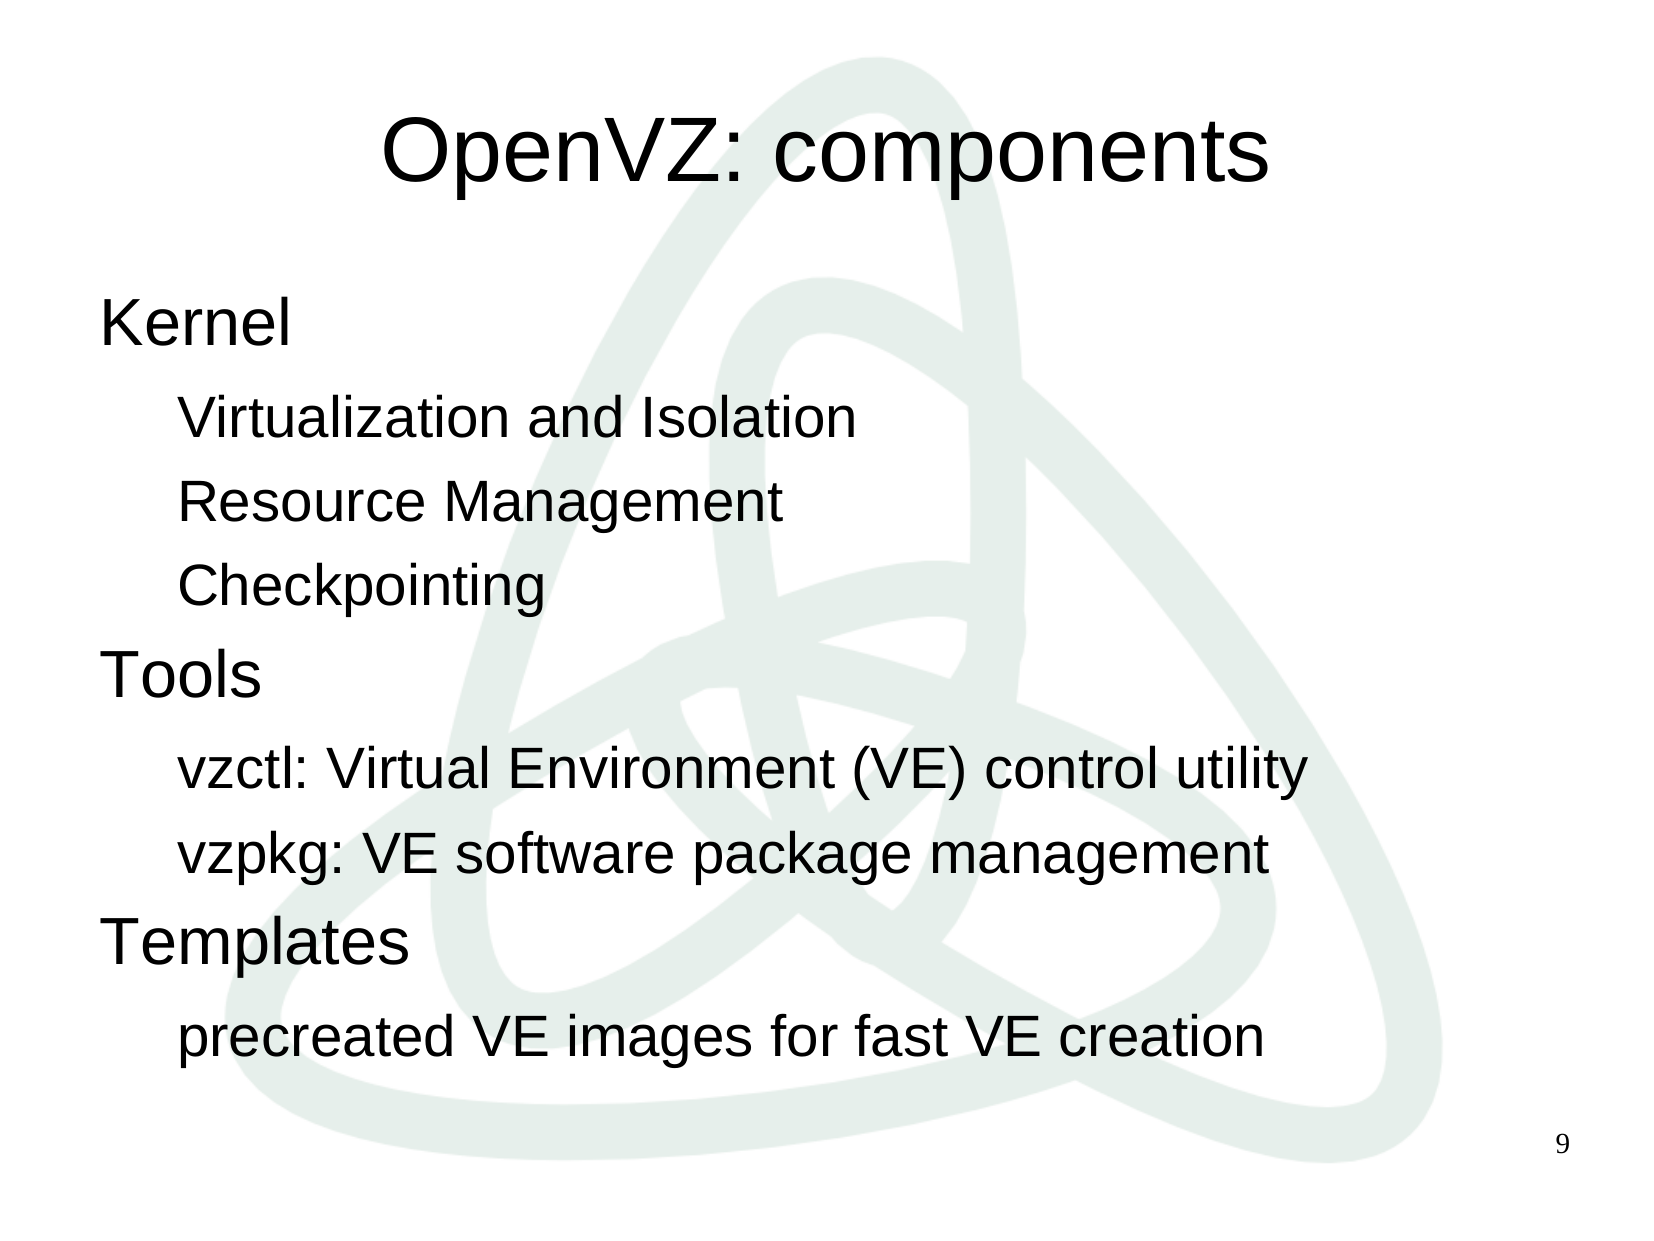

# OpenVZ: components
Kernel
Virtualization and Isolation
Resource Management
Checkpointing
Tools
vzctl: Virtual Environment (VE) control utility
vzpkg: VE software package management
Templates
precreated VE images for fast VE creation